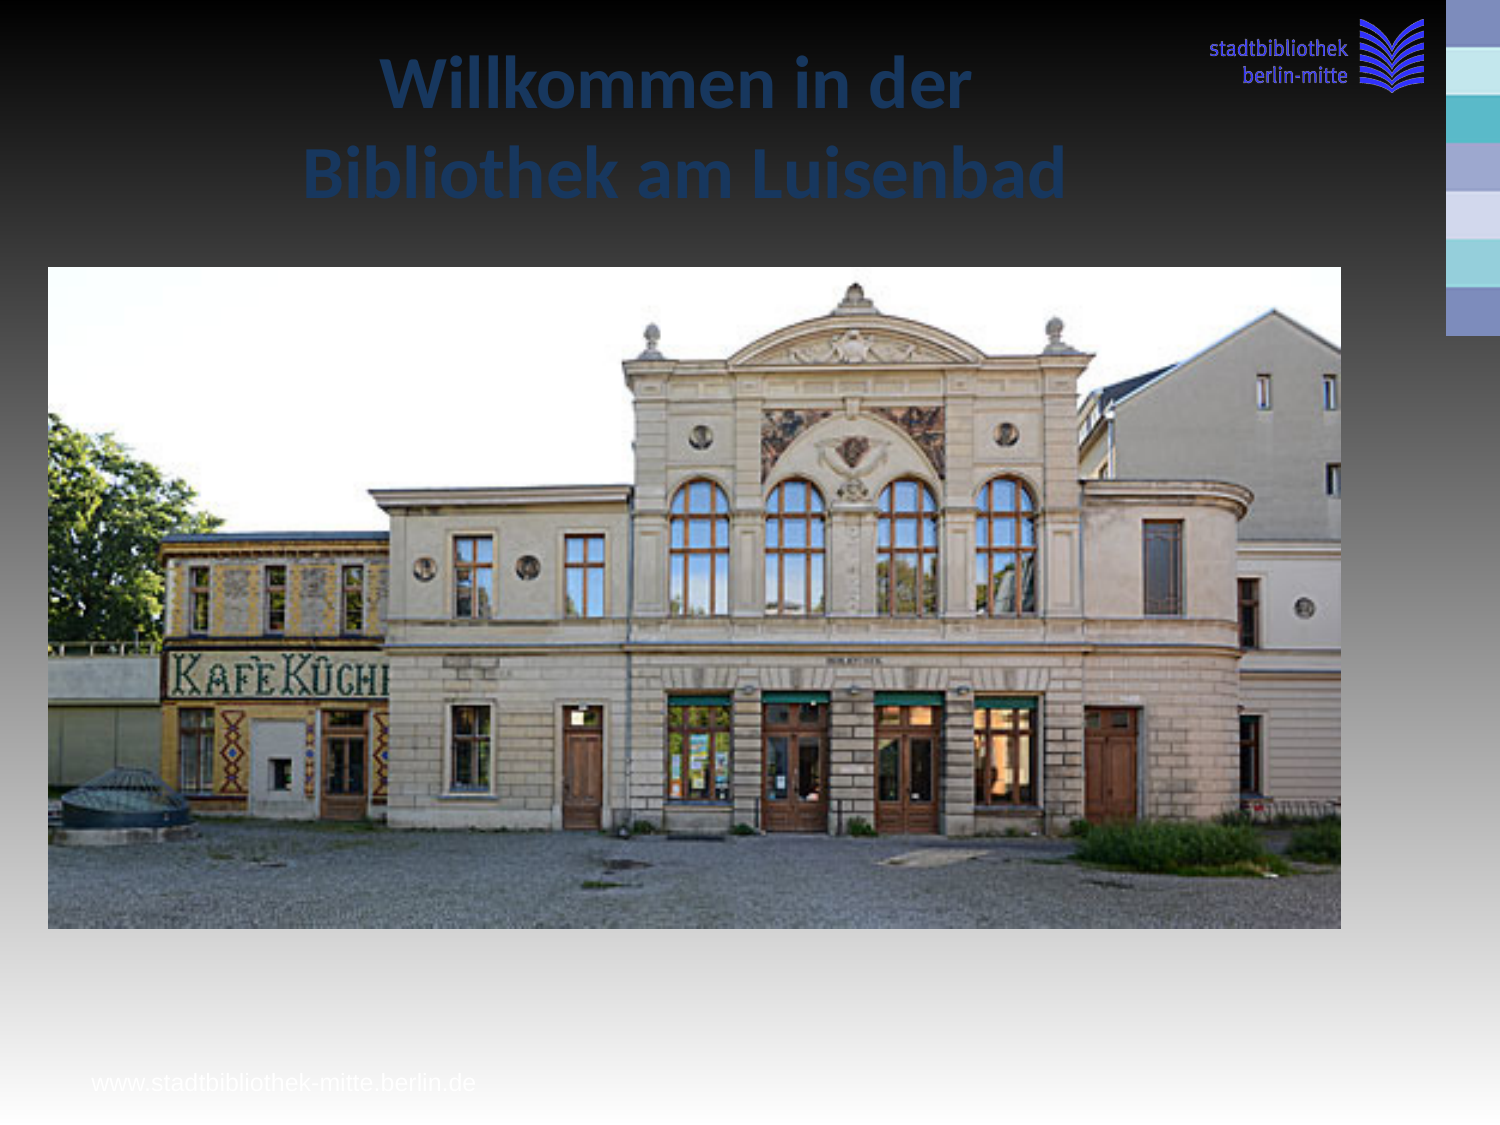

# Willkommen in der Bibliothek am Luisenbad